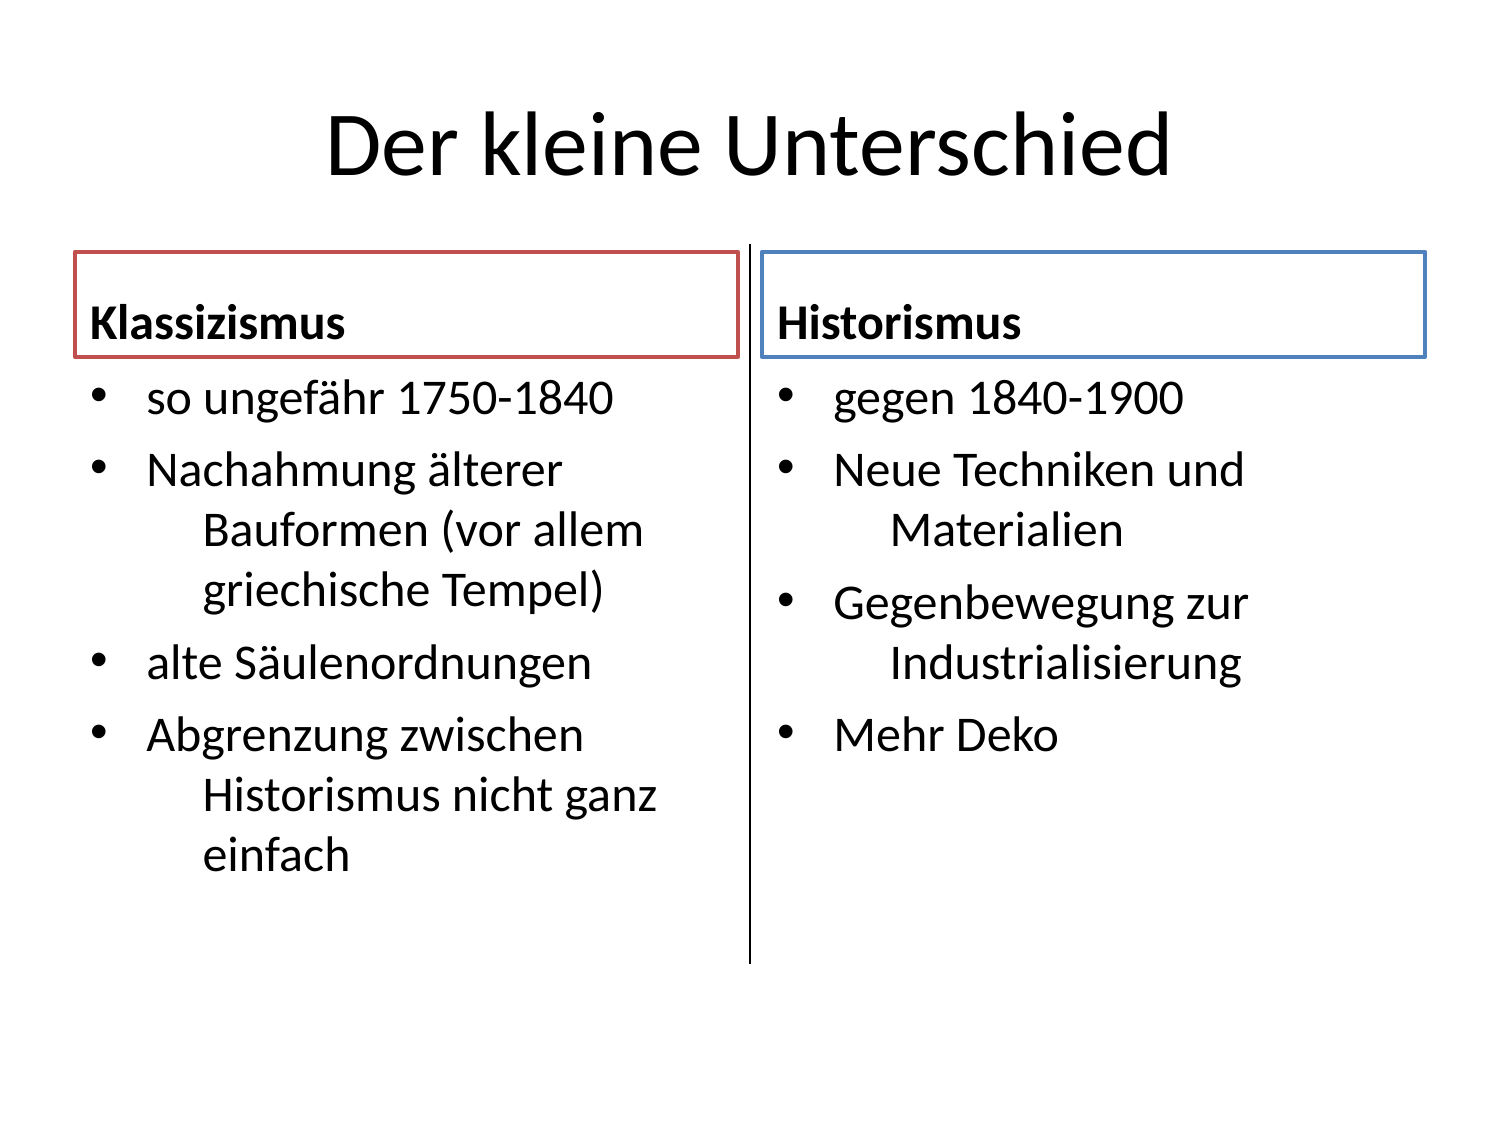

# Der kleine Unterschied
Klassizismus
Historismus
so ungefähr 1750-1840
Nachahmung älterer Bauformen (vor allem griechische Tempel)
alte Säulenordnungen
Abgrenzung zwischen Historismus nicht ganz einfach
gegen 1840-1900
Neue Techniken und Materialien
Gegenbewegung zur Industrialisierung
Mehr Deko